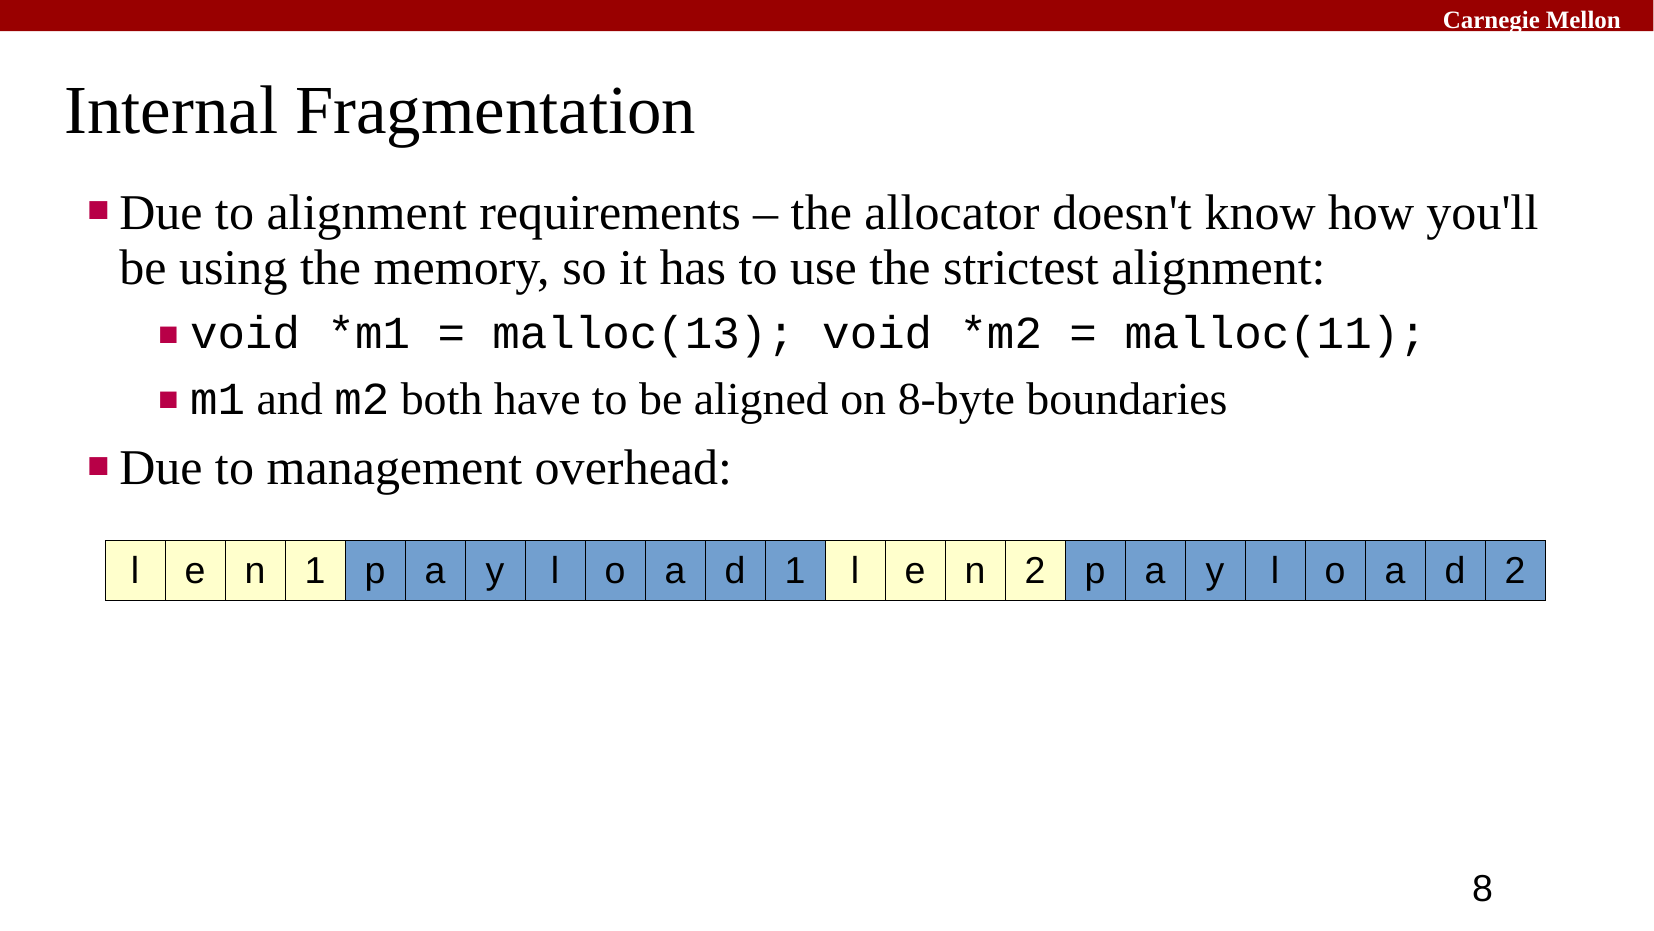

# Internal Fragmentation
Due to alignment requirements – the allocator doesn't know how you'll be using the memory, so it has to use the strictest alignment:
void *m1 = malloc(13); void *m2 = malloc(11);
m1 and m2 both have to be aligned on 8-byte boundaries
Due to management overhead:
l
e
n
1
p
a
y
l
o
a
d
1
l
e
n
2
p
a
y
l
o
a
d
2